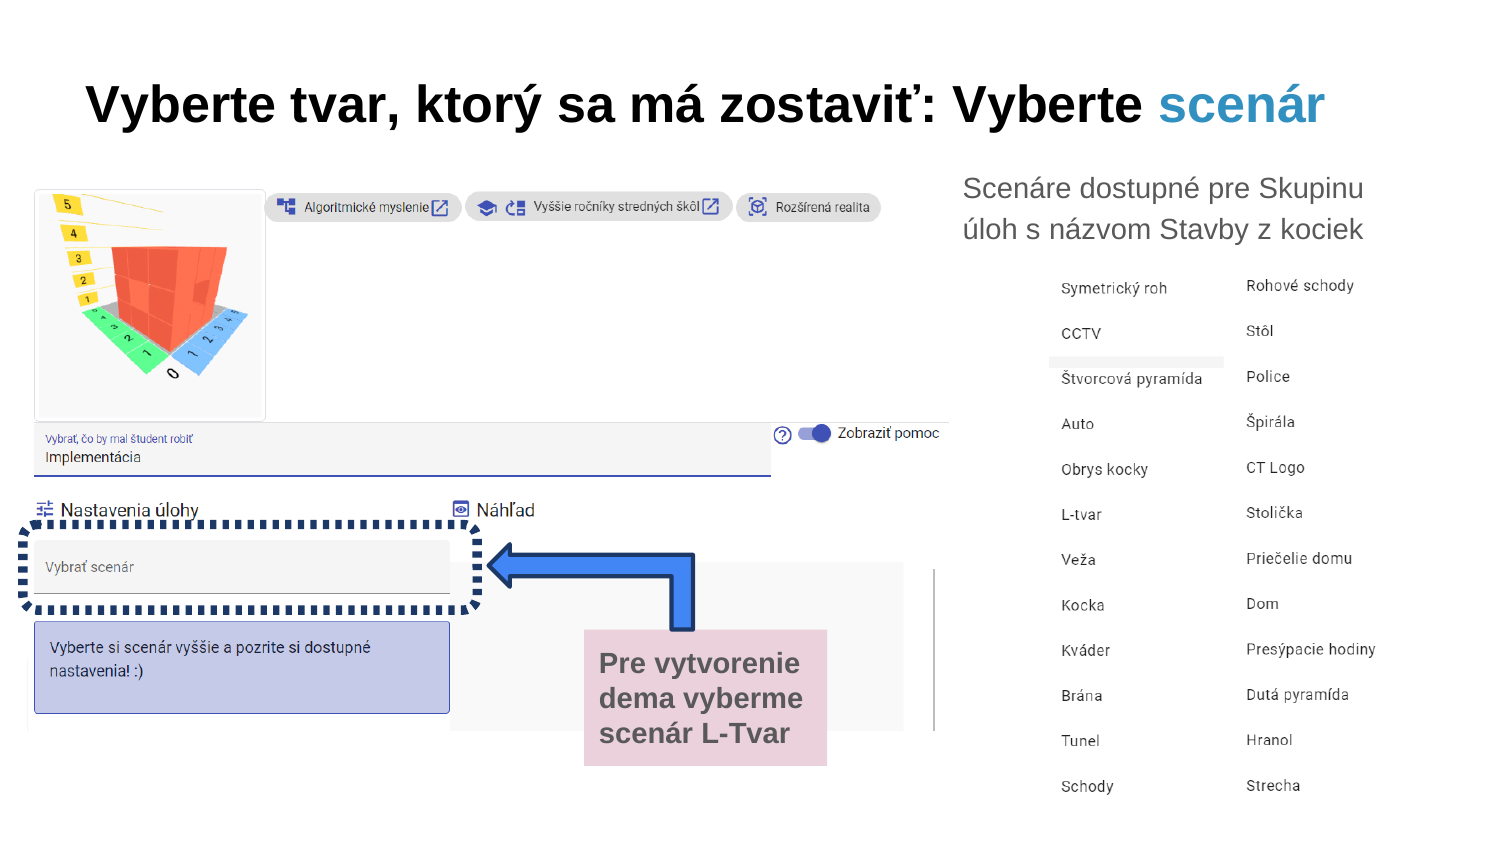

# Vyberte tvar, ktorý sa má zostaviť: Vyberte scenár
Scenáre dostupné pre Skupinu úloh s názvom Stavby z kociek
Pre vytvorenie dema vyberme scenár L-Tvar